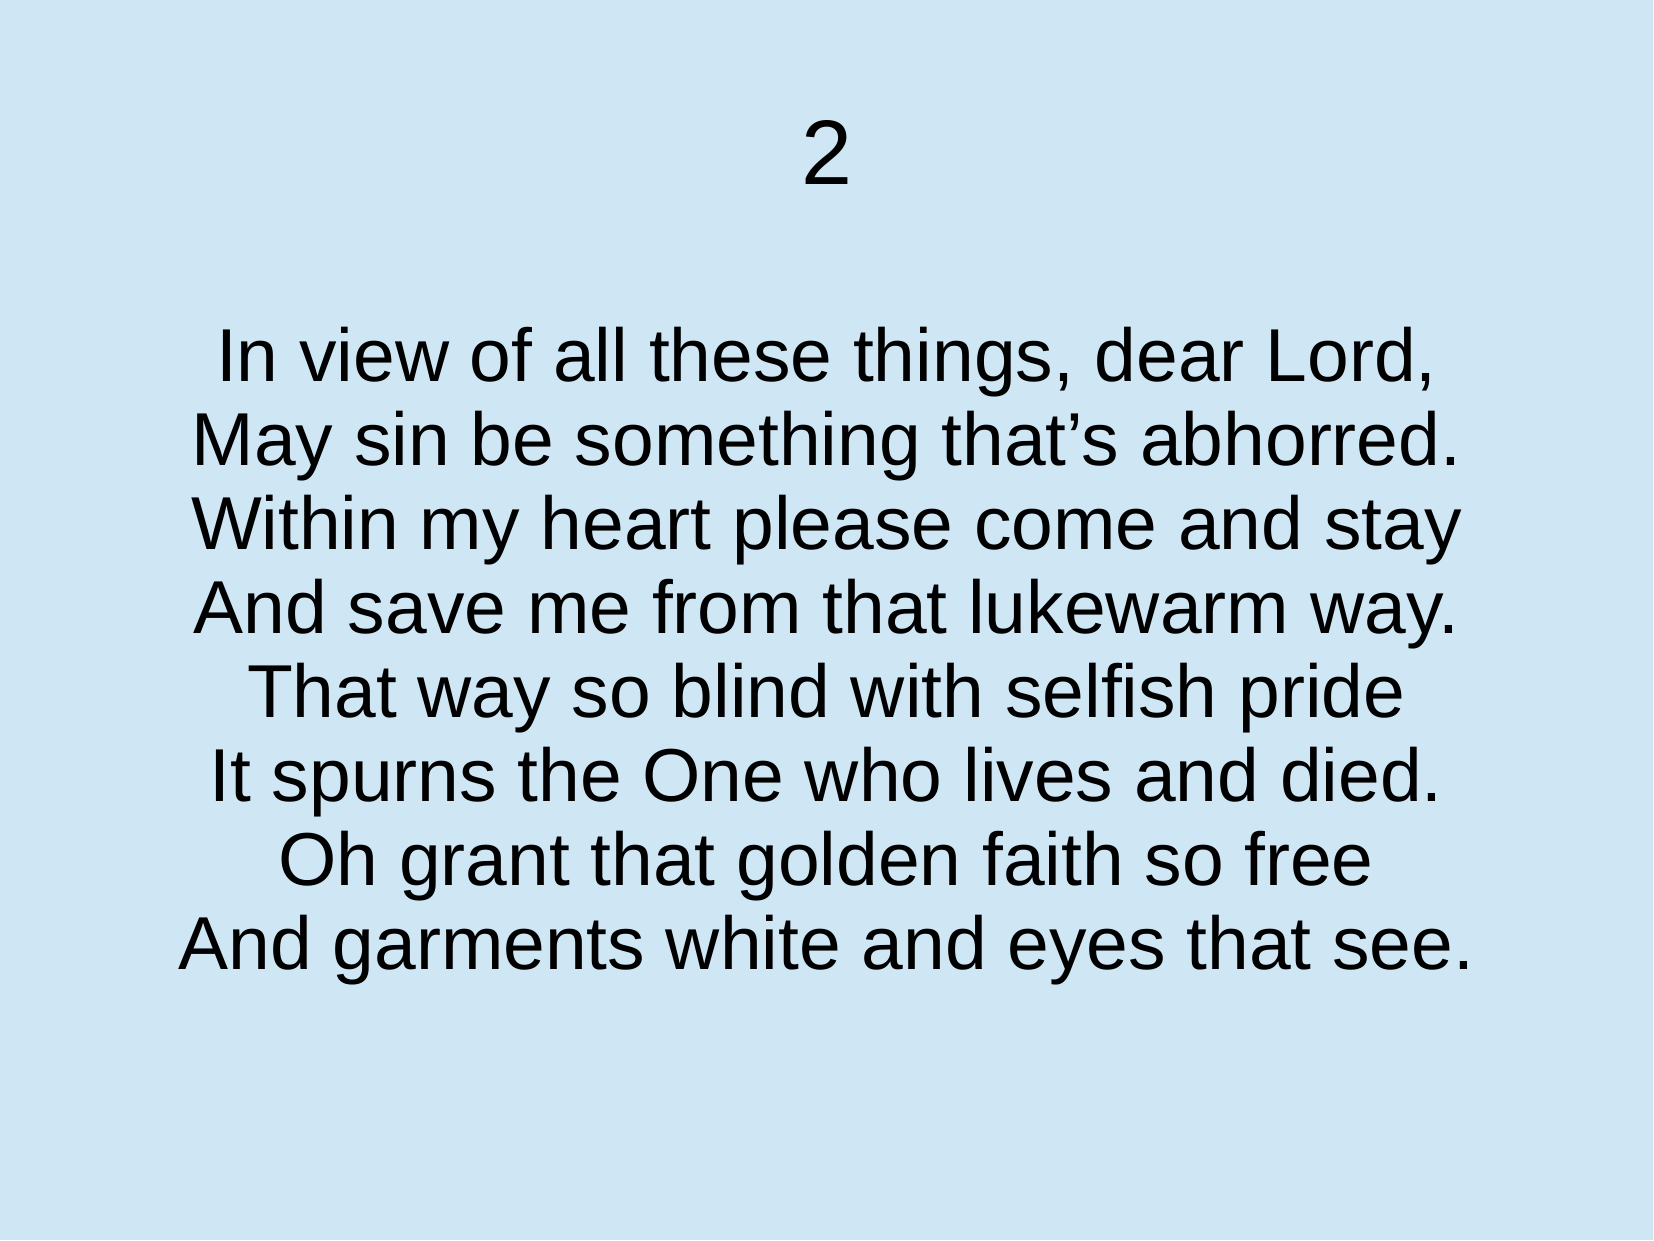

# 2
In view of all these things, dear Lord,
May sin be something that’s abhorred.
Within my heart please come and stay
And save me from that lukewarm way.
That way so blind with selfish pride
It spurns the One who lives and died.
Oh grant that golden faith so free
And garments white and eyes that see.